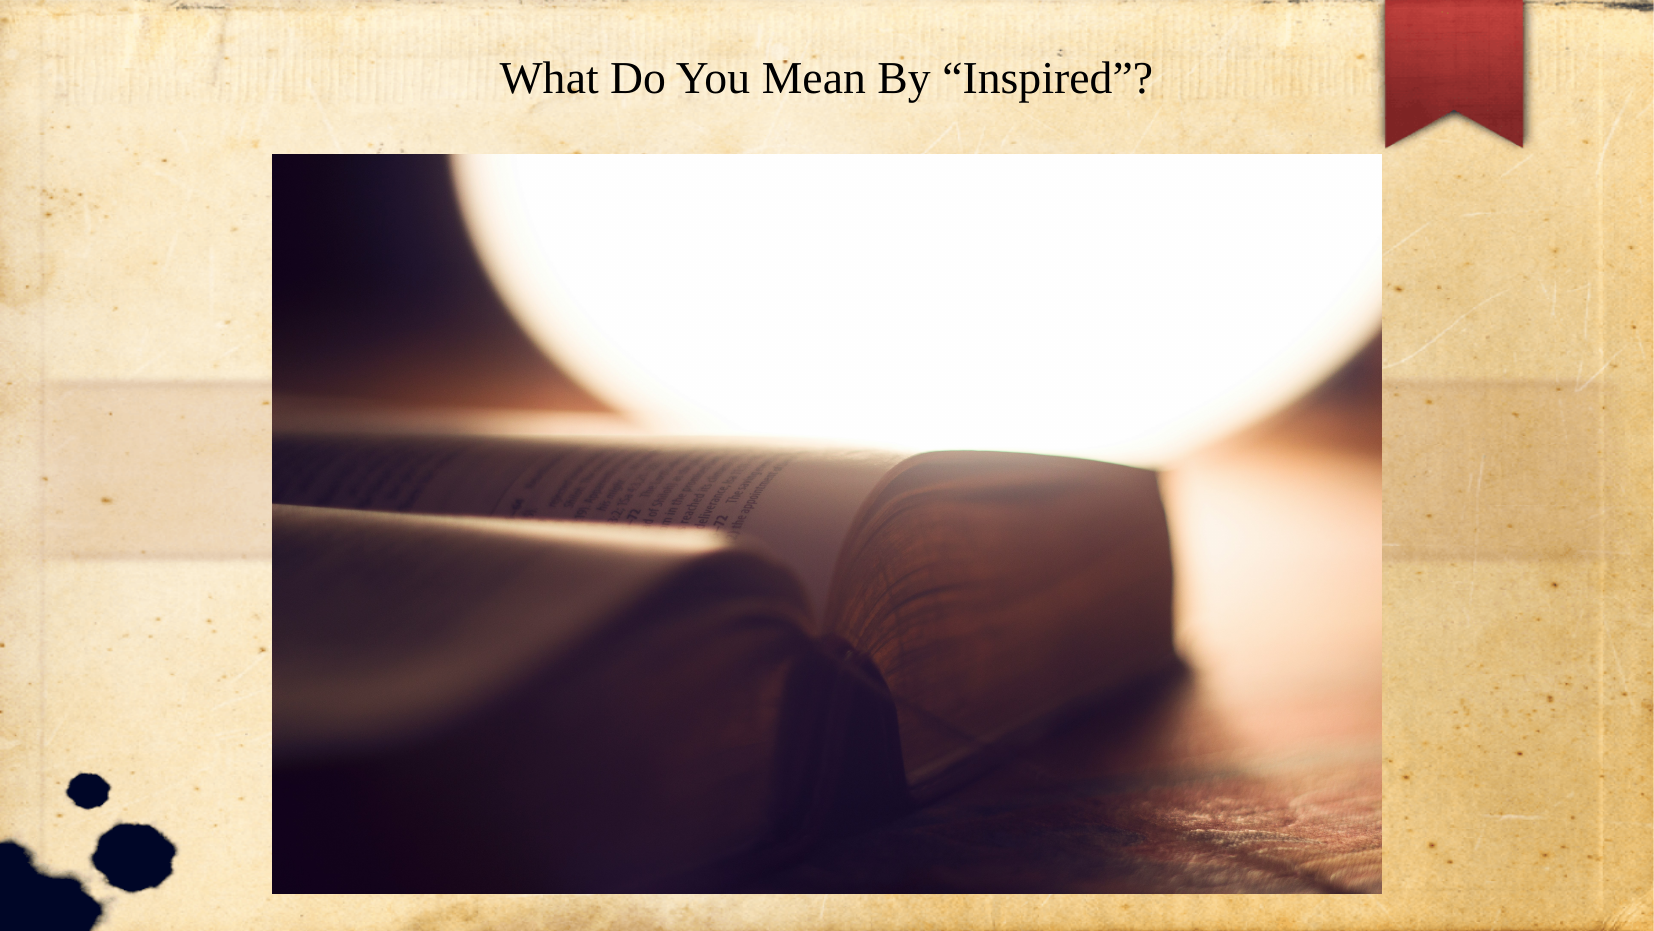

# What Do You Mean By “Inspired”?